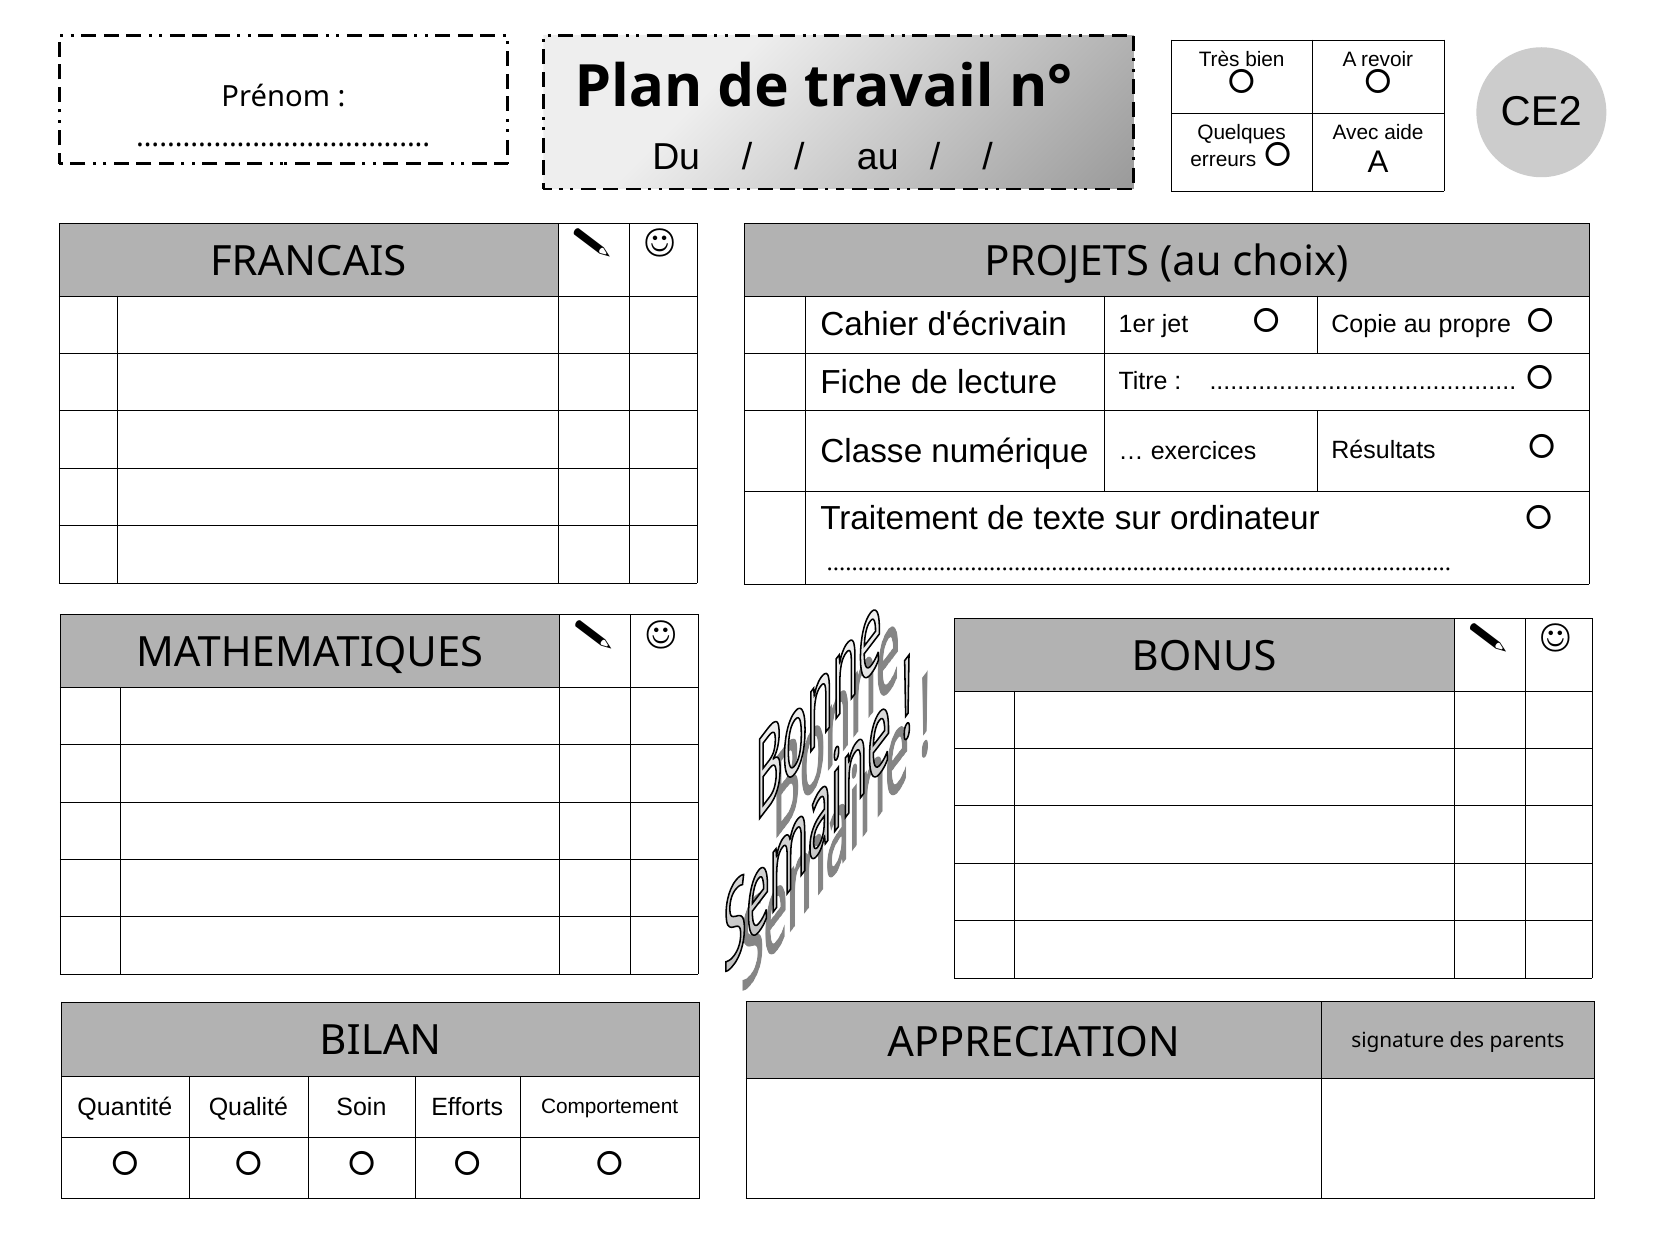

Prénom : …...................................
Plan de travail n°
Du / / au / /
| Très bien  | A revoir  |
| --- | --- |
| Quelques erreurs  | Avec aide A |
CE2
| FRANCAIS | |  |  |
| --- | --- | --- | --- |
| | | | |
| | | | |
| | | | |
| | | | |
| | | | |
| PROJETS (au choix) | | | |
| --- | --- | --- | --- |
| | Cahier d'écrivain | 1er jet  | Copie au propre  |
| | Fiche de lecture | Titre : ............................................  | |
| | Classe numérique | … exercices | Résultats  |
| | Traitement de texte sur ordinateur  .................................................................................................... | | |
Bonne
Semaine !
| MATHEMATIQUES | |  |  |
| --- | --- | --- | --- |
| | | | |
| | | | |
| | | | |
| | | | |
| | | | |
| BONUS | |  |  |
| --- | --- | --- | --- |
| | | | |
| | | | |
| | | | |
| | | | |
| | | | |
| APPRECIATION | signature des parents |
| --- | --- |
| | |
| BILAN | | | | |
| --- | --- | --- | --- | --- |
| Quantité | Qualité | Soin | Efforts | Comportement |
|  |  |  |  |  |